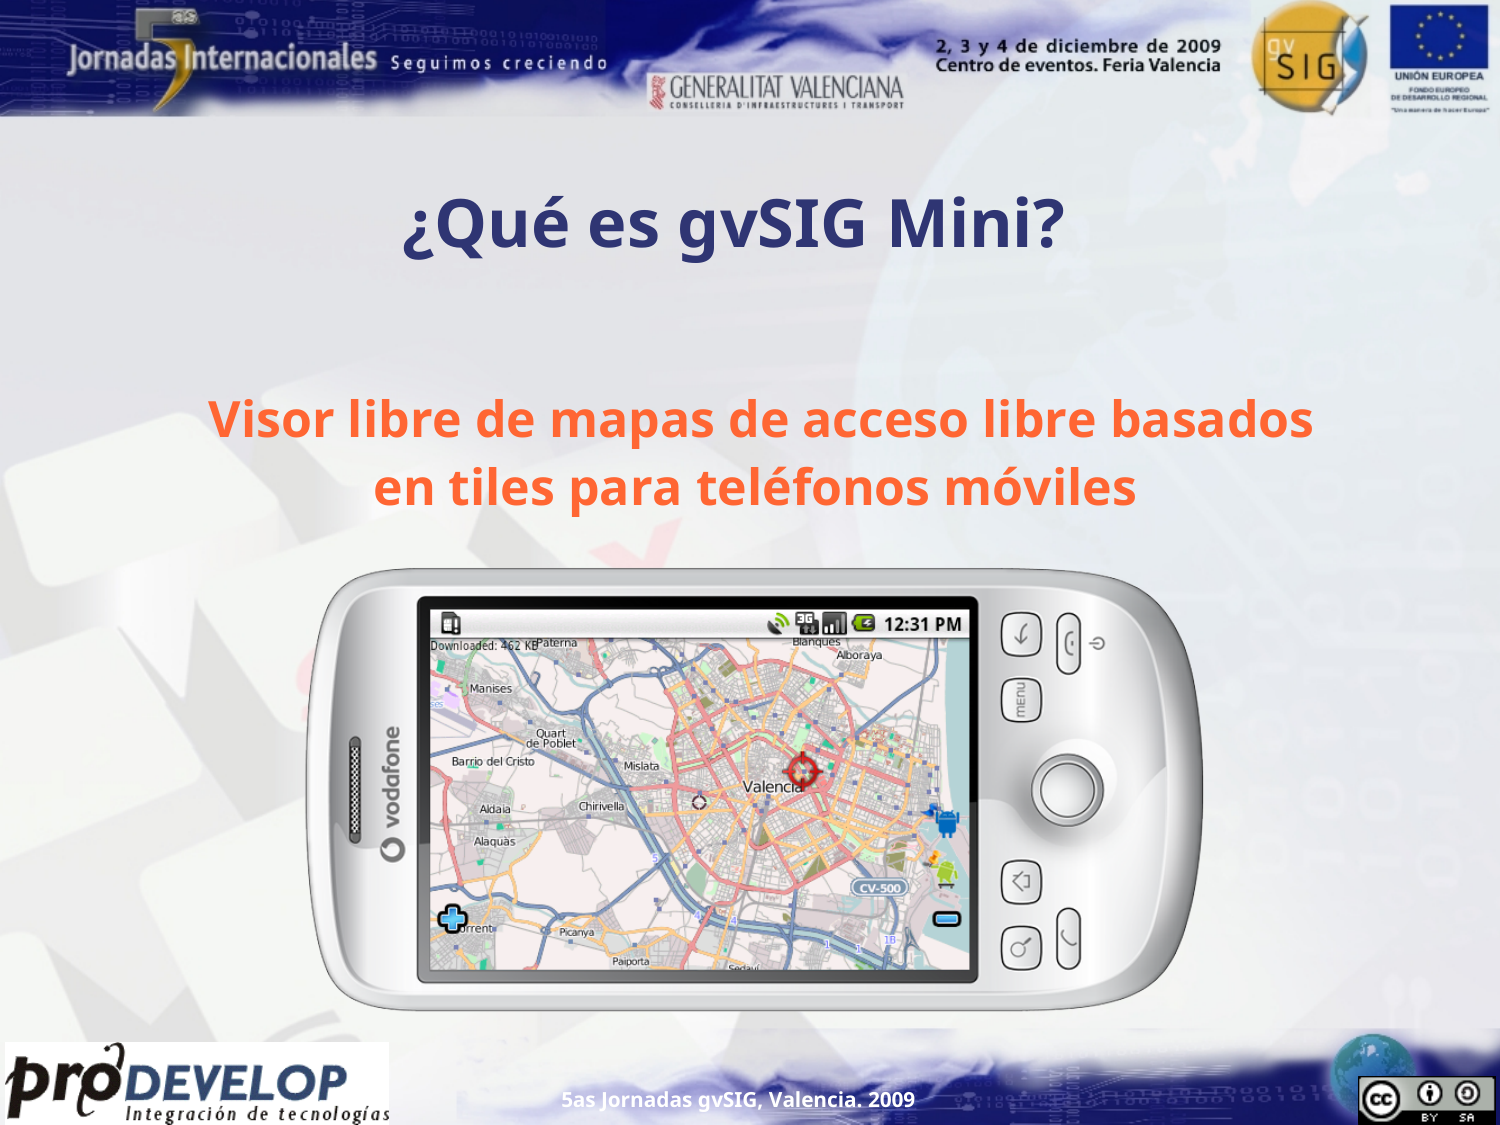

# ¿Qué es gvSIG Mini?
Visor libre de mapas de acceso libre basados en tiles para teléfonos móviles
25/10/2006
19
Plan Difusión Interna gvSIG v. 2.0